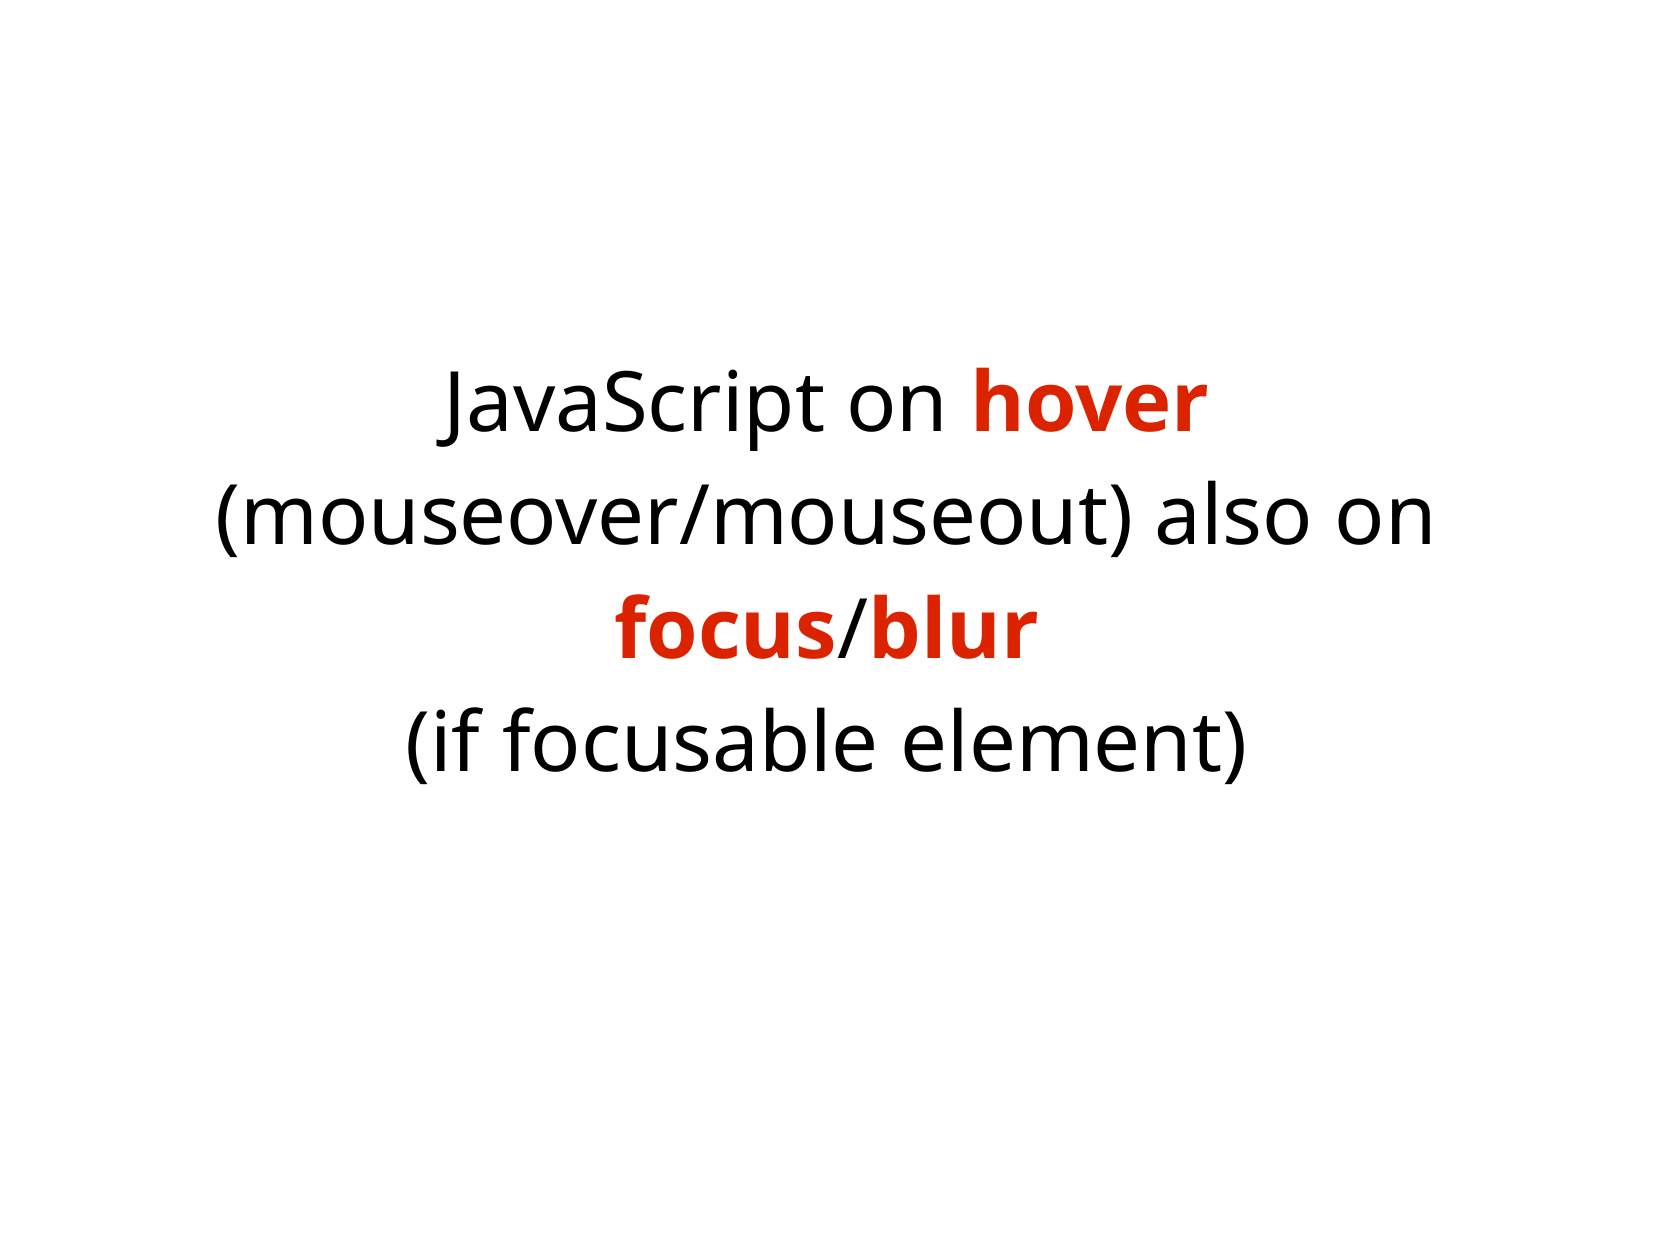

# JavaScript on hover (mouseover/mouseout) also on focus/blur
(if focusable element)